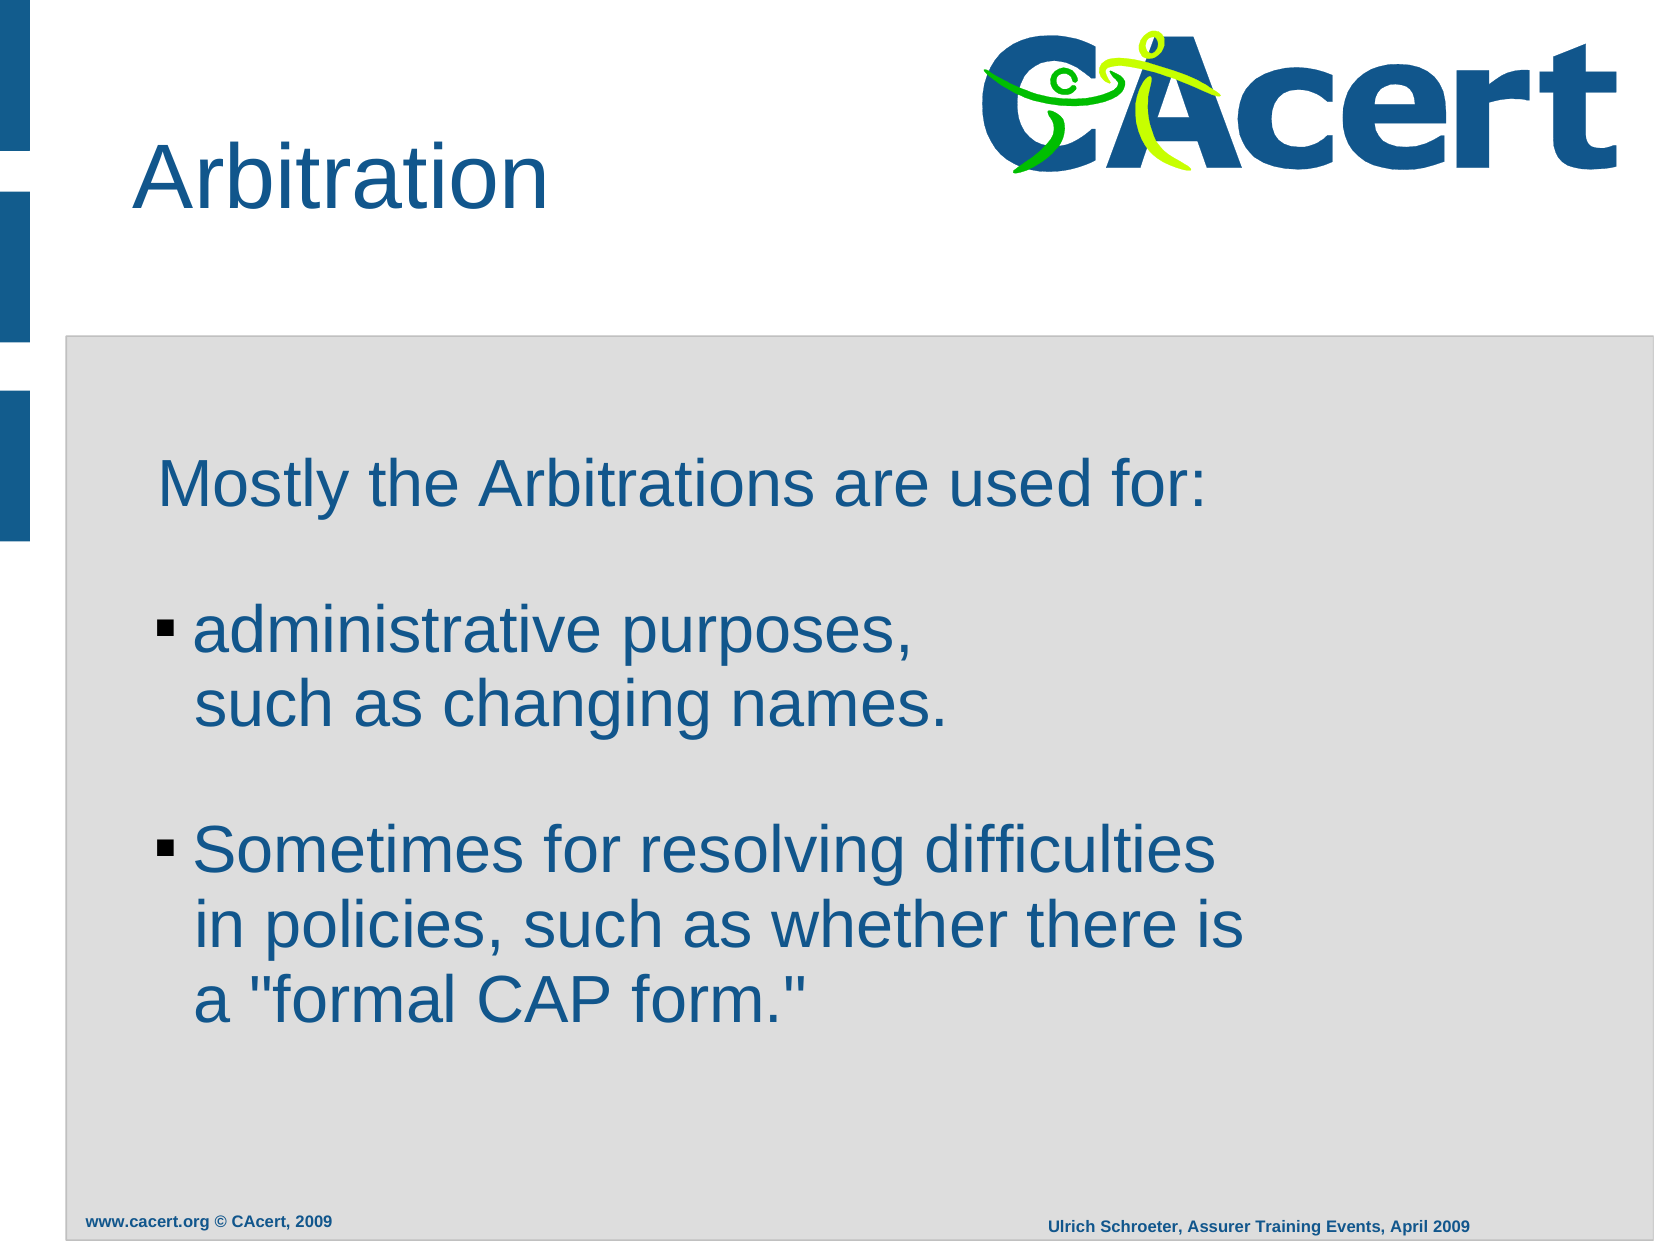

Arbitration
Mostly the Arbitrations are used for:
 administrative purposes,
 such as changing names.
 Sometimes for resolving difficulties
 in policies, such as whether there is
 a "formal CAP form."